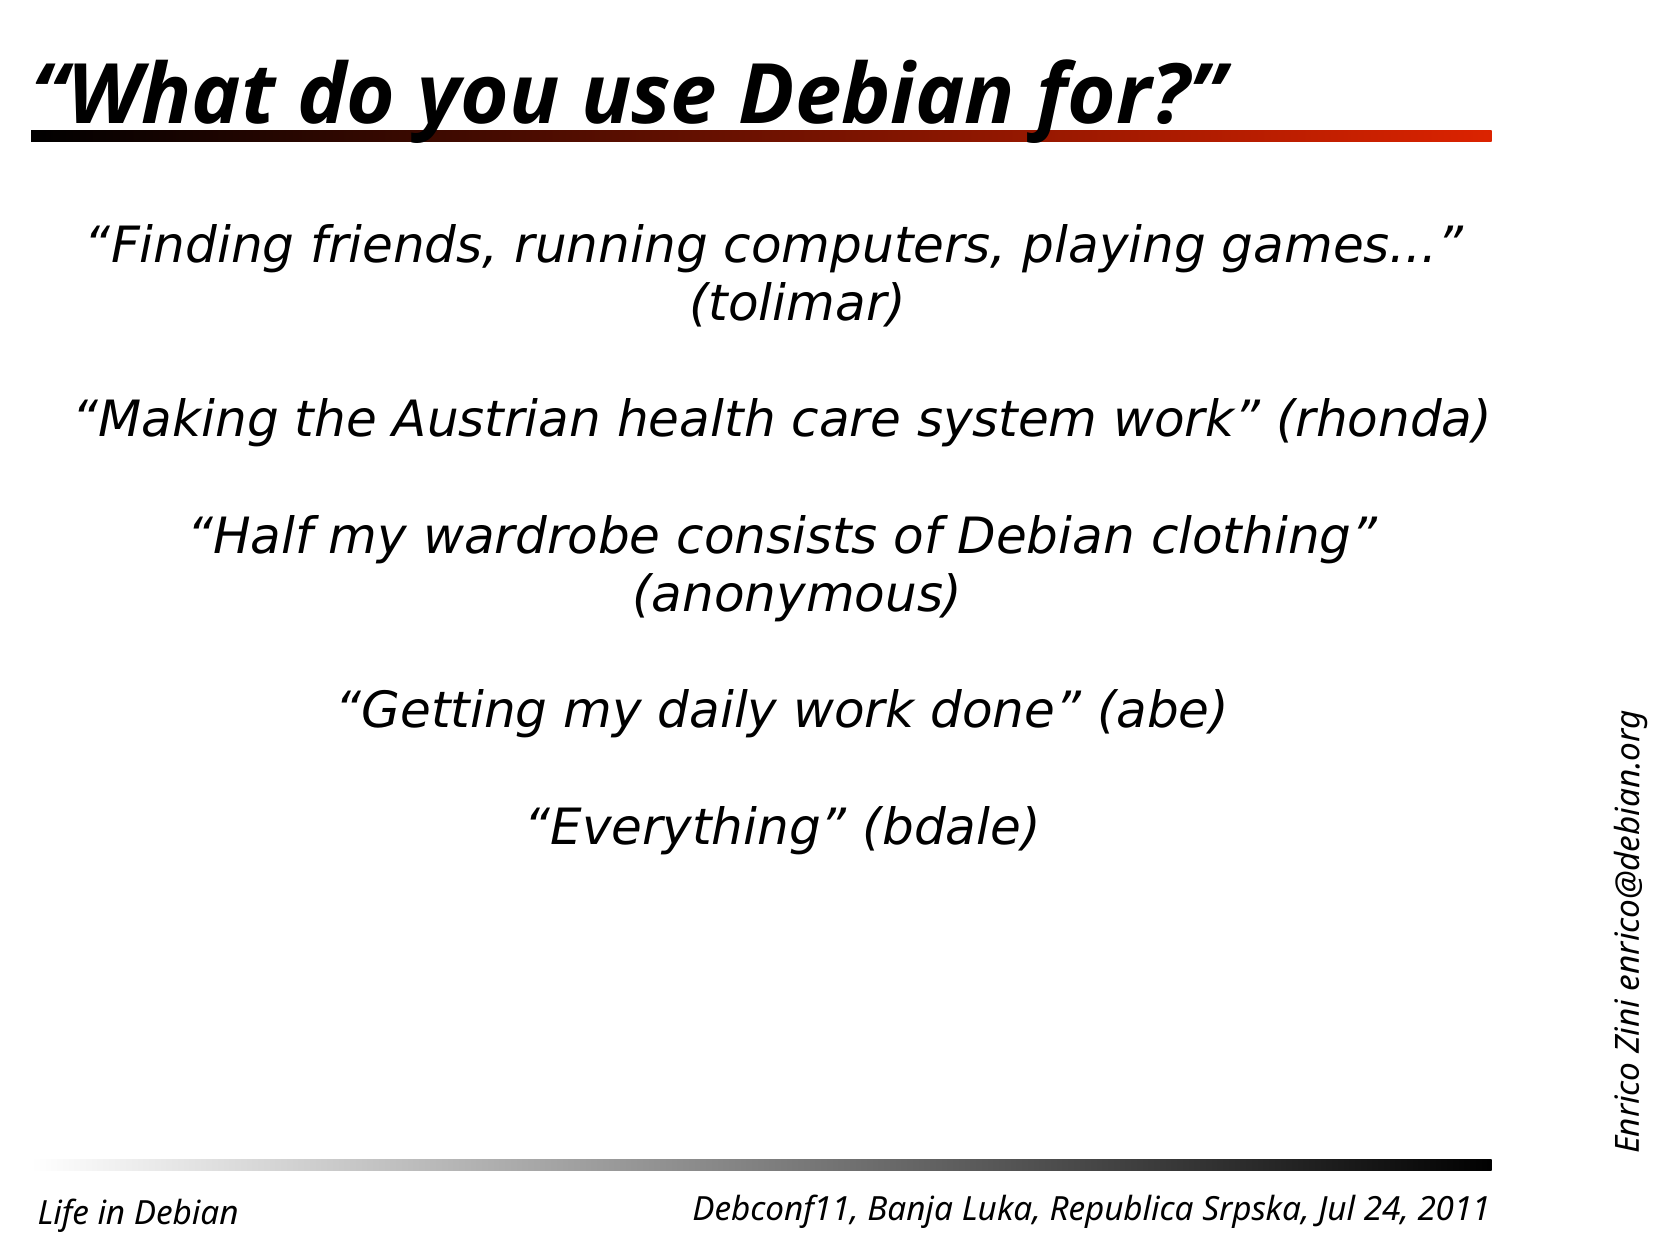

“What do you use Debian for?”
“Finding friends, running computers, playing games...” (tolimar)
“Making the Austrian health care system work” (rhonda)
“Half my wardrobe consists of Debian clothing” (anonymous)
“Getting my daily work done” (abe)
“Everything” (bdale)